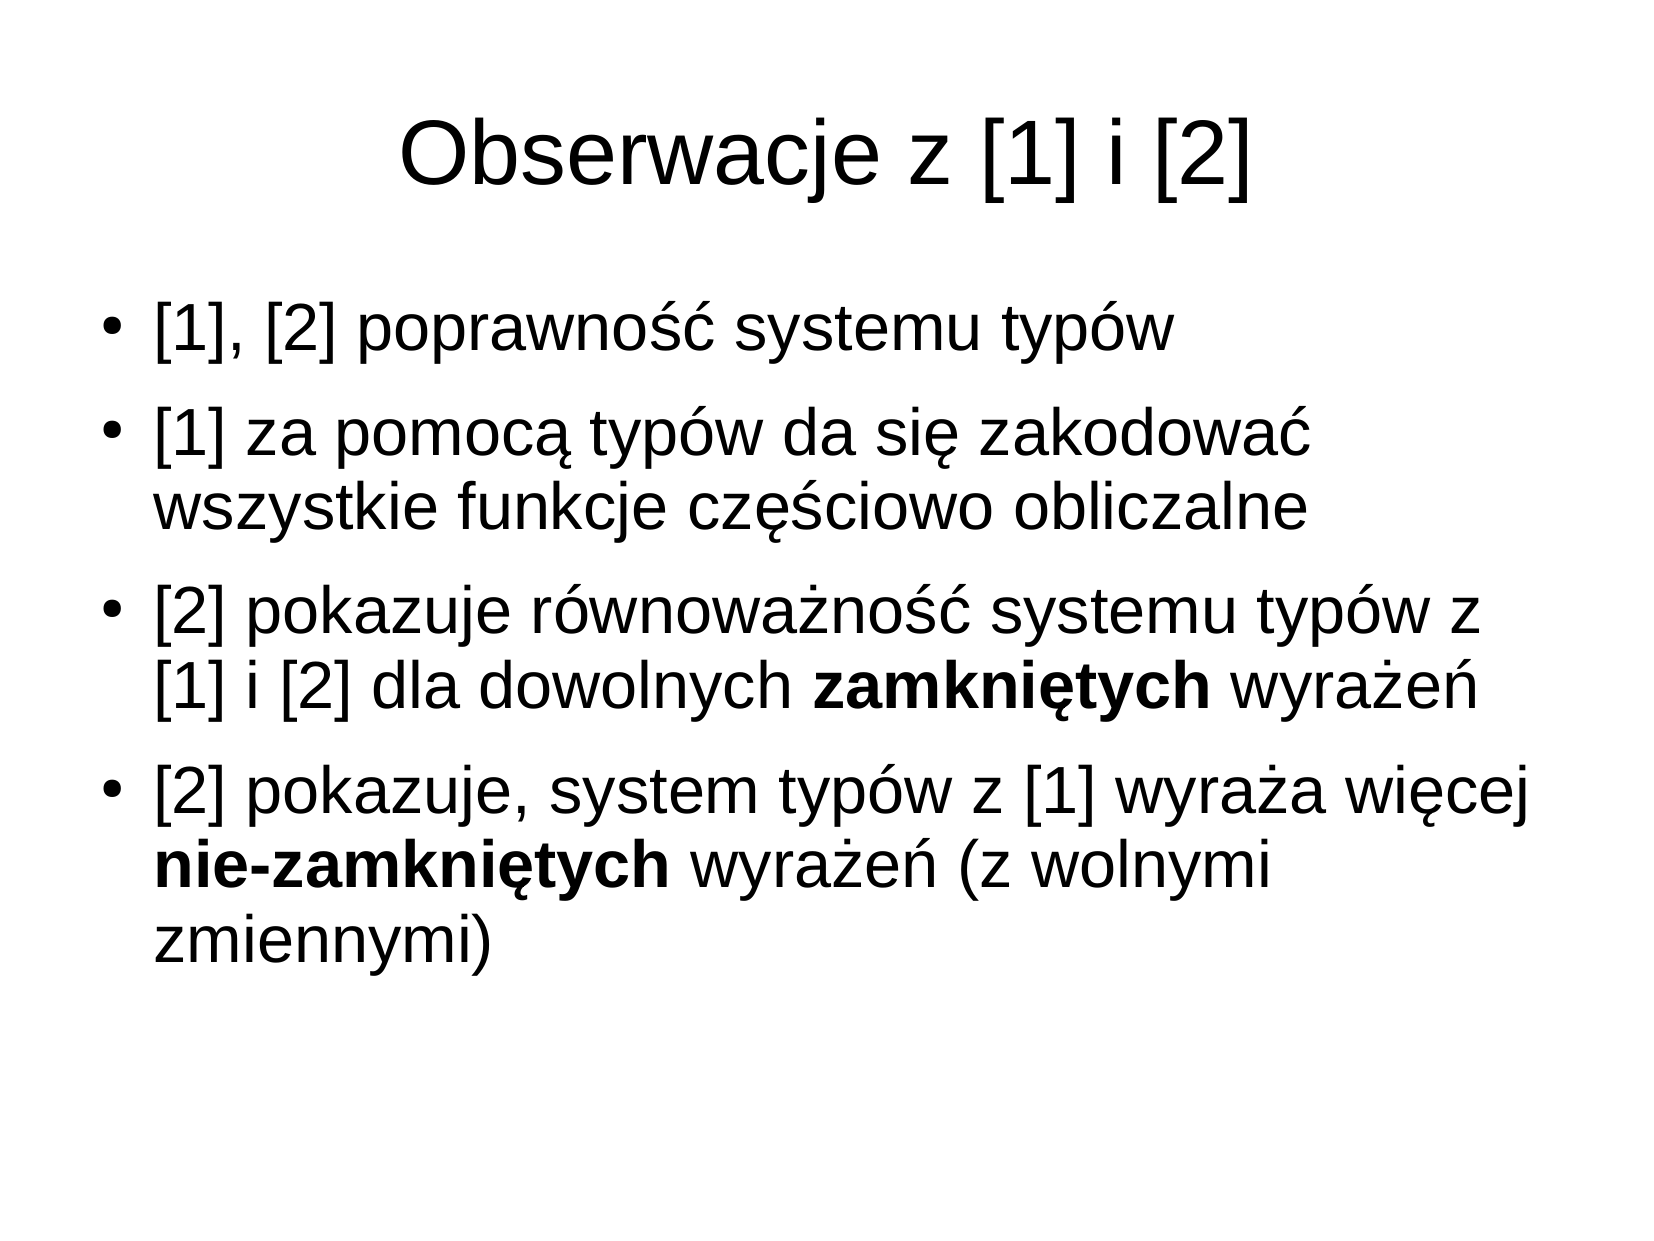

# Obserwacje z [1] i [2]
[1], [2] poprawność systemu typów
[1] za pomocą typów da się zakodować wszystkie funkcje częściowo obliczalne
[2] pokazuje równoważność systemu typów z [1] i [2] dla dowolnych zamkniętych wyrażeń
[2] pokazuje, system typów z [1] wyraża więcej nie-zamkniętych wyrażeń (z wolnymi zmiennymi)